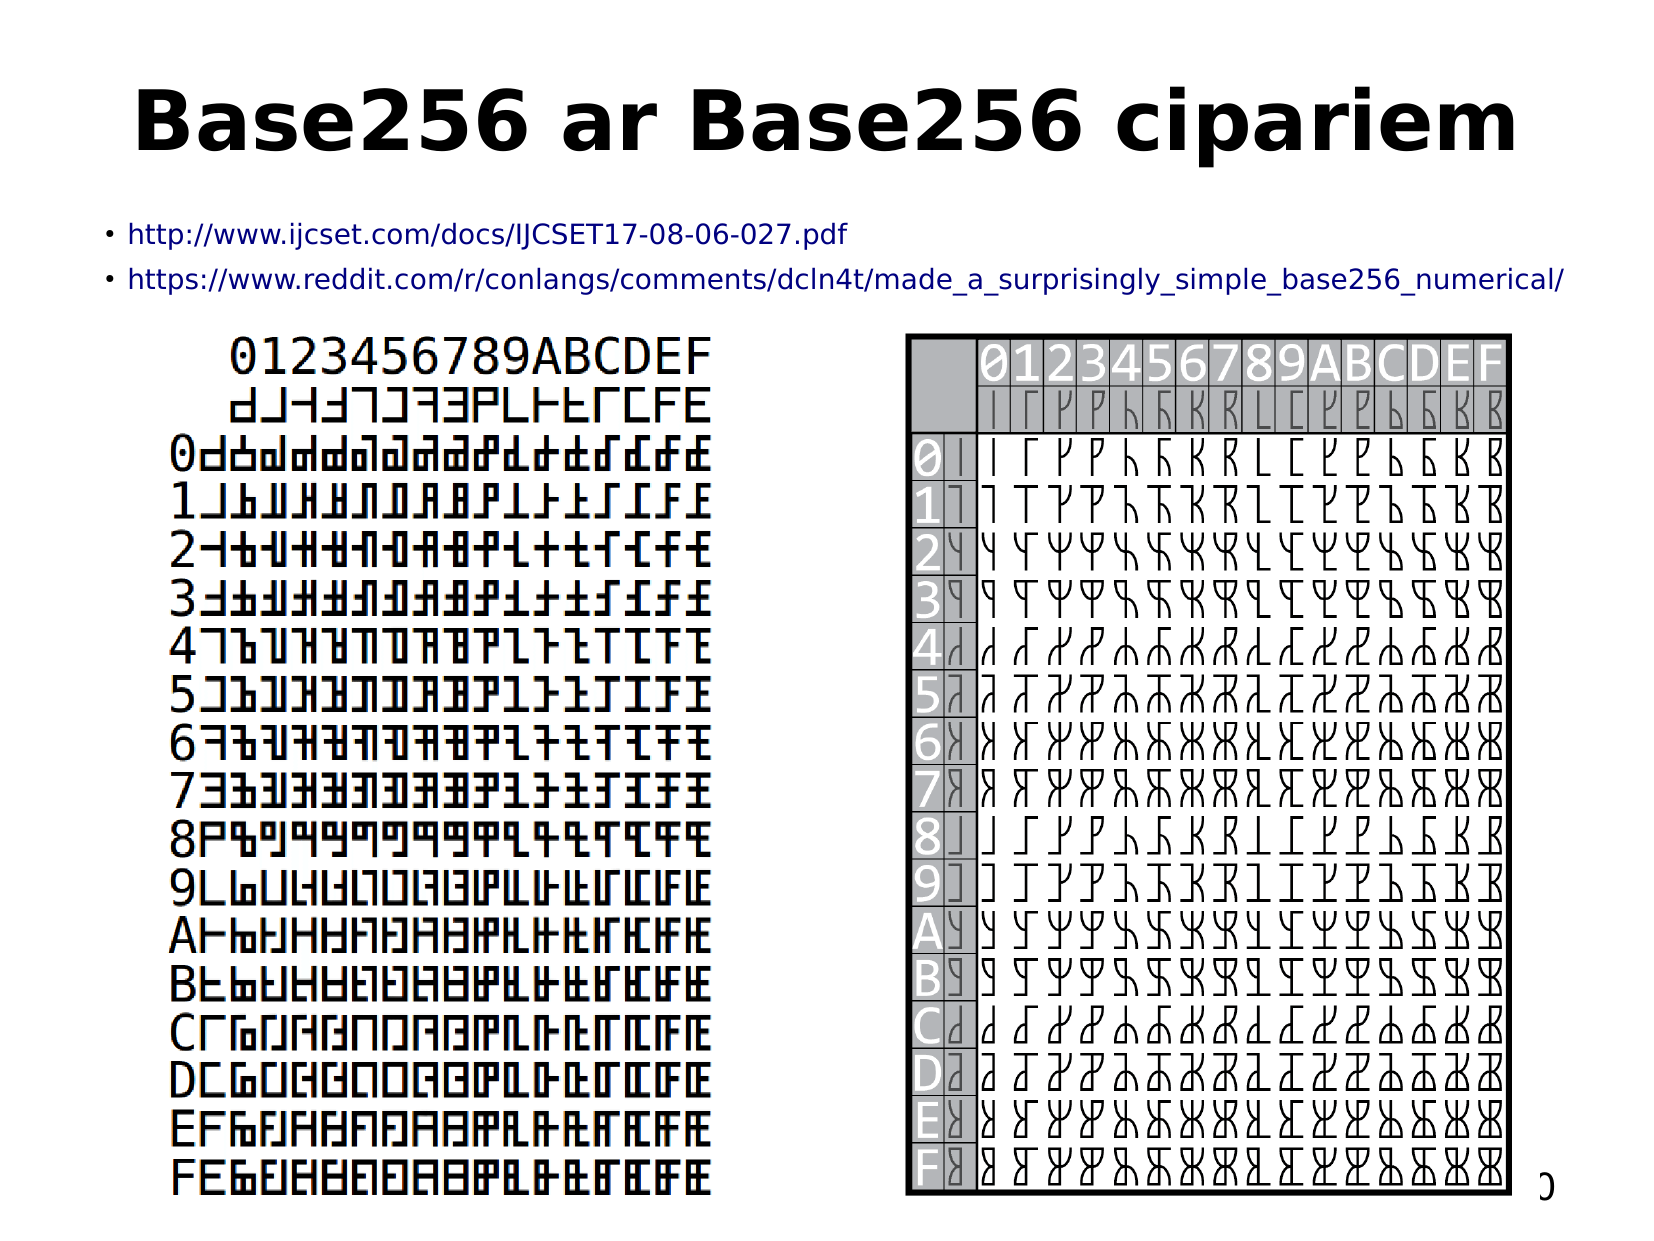

# Base256 ar Base256 cipariem
http://www.ijcset.com/docs/IJCSET17-08-06-027.pdf
https://www.reddit.com/r/conlangs/comments/dcln4t/made_a_surprisingly_simple_base256_numerical/